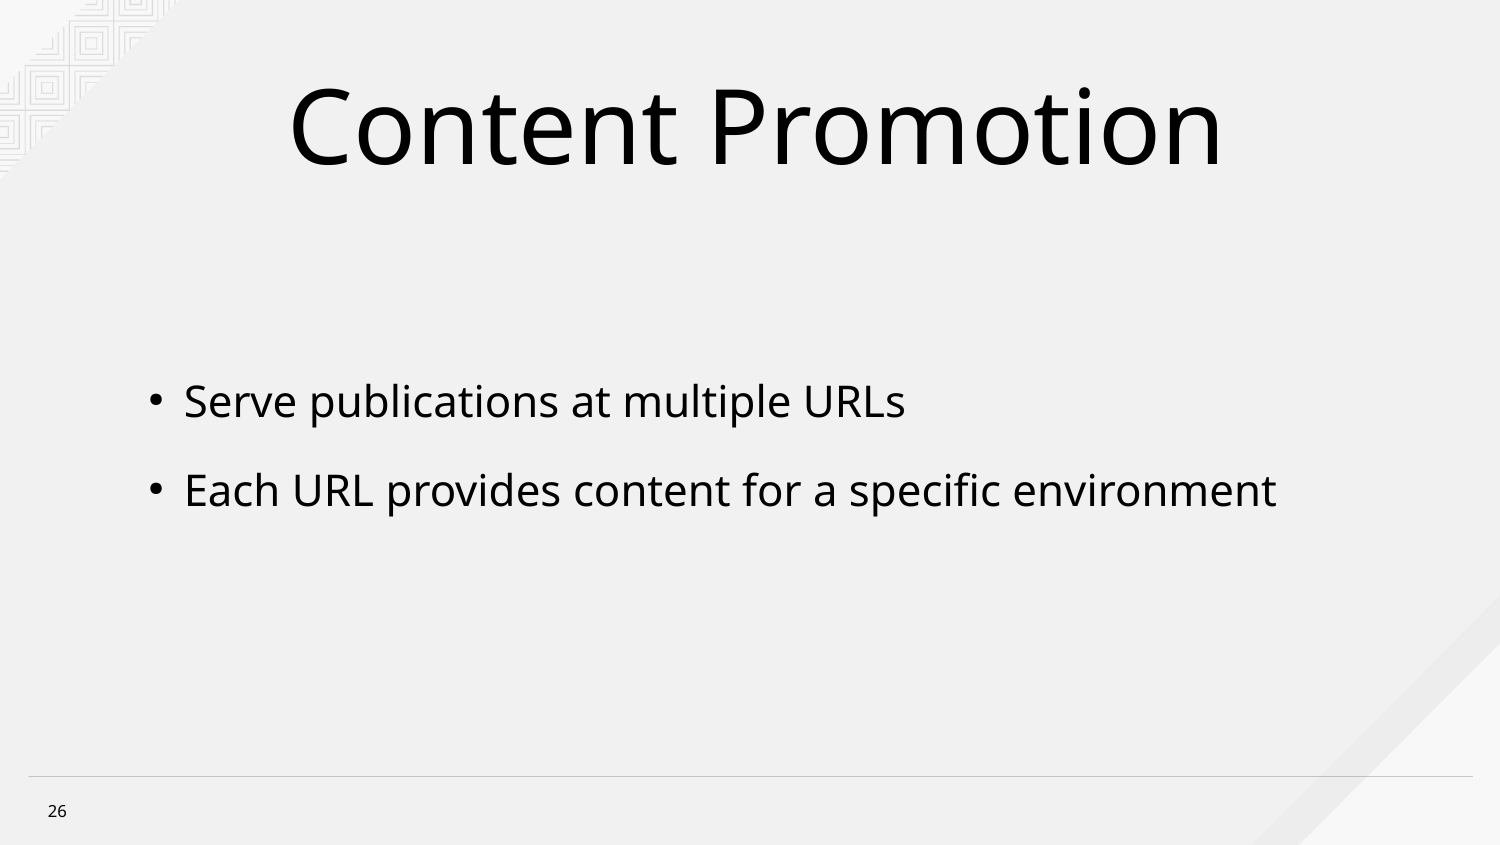

Content Promotion
Serve publications at multiple URLs
Each URL provides content for a specific environment
26